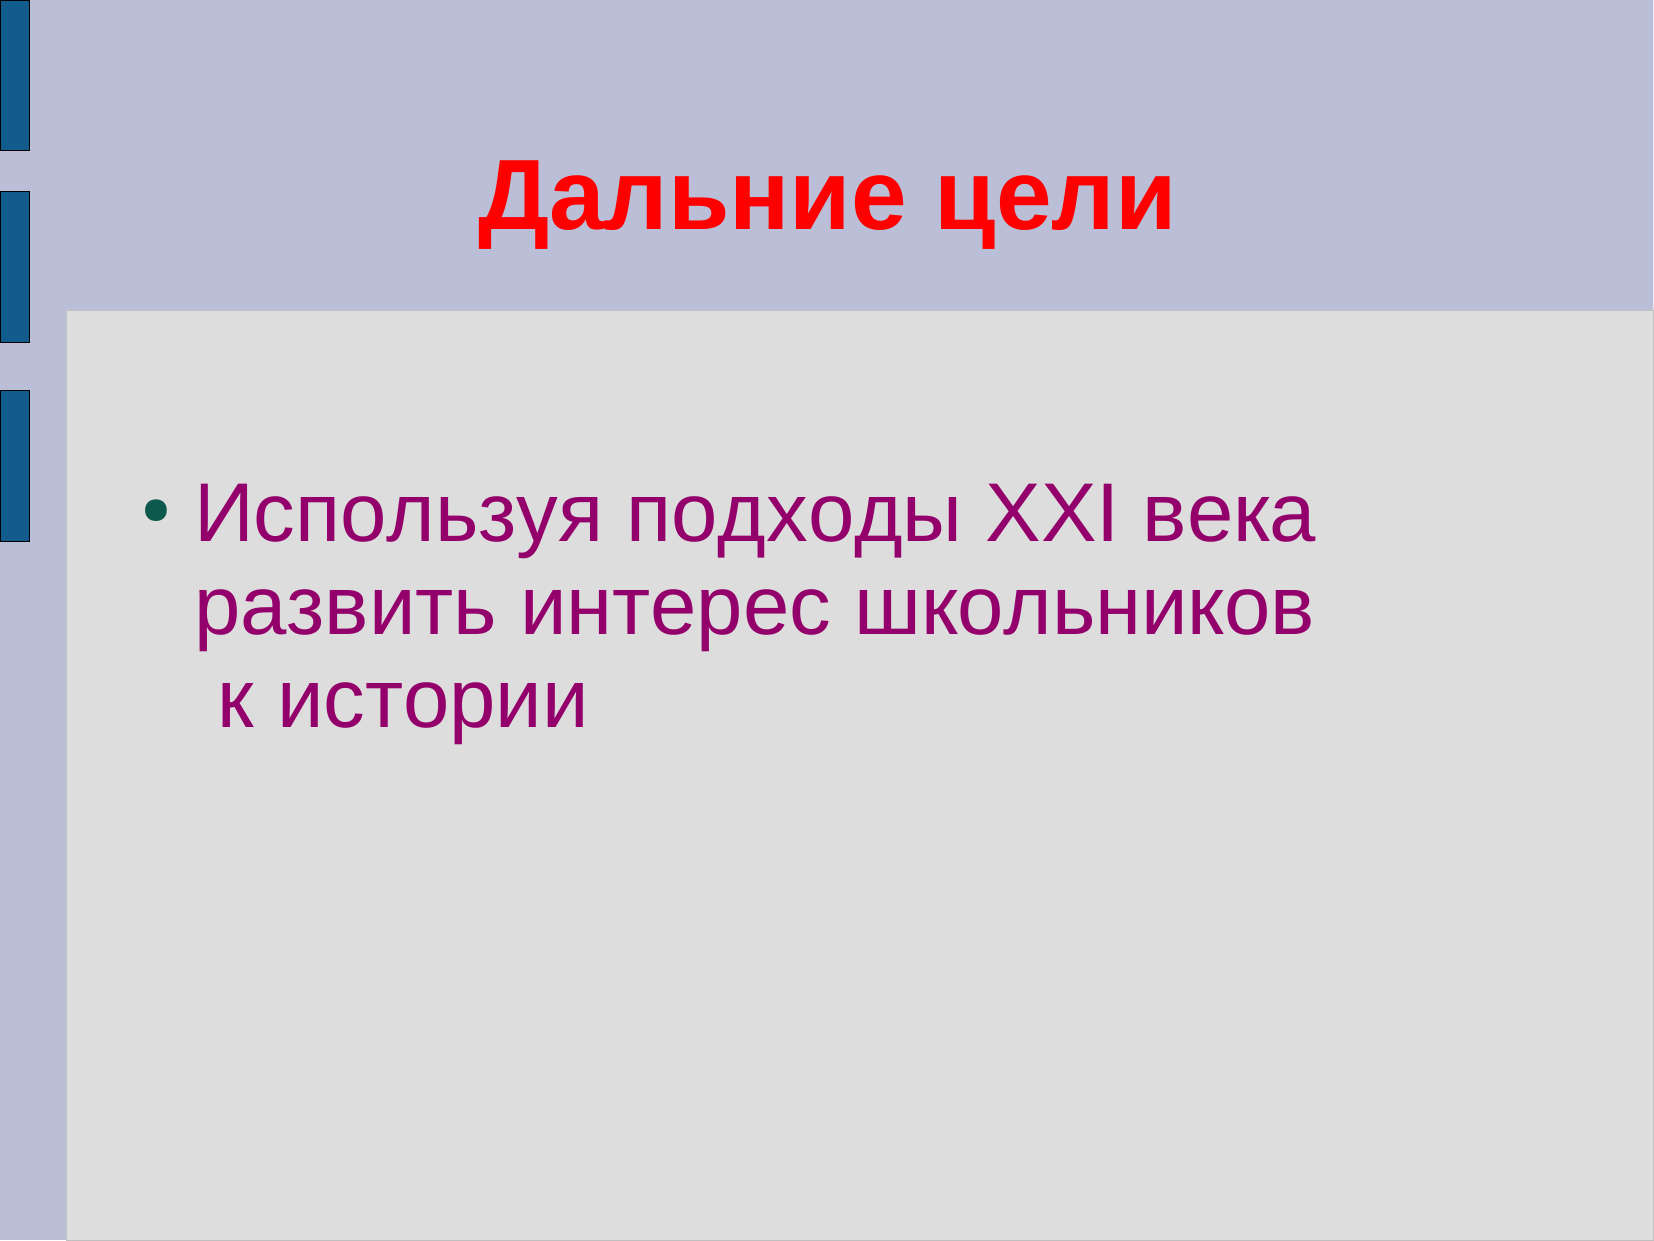

# Дальние цели
Используя подходы XXI века развить интерес школьников
 к истории